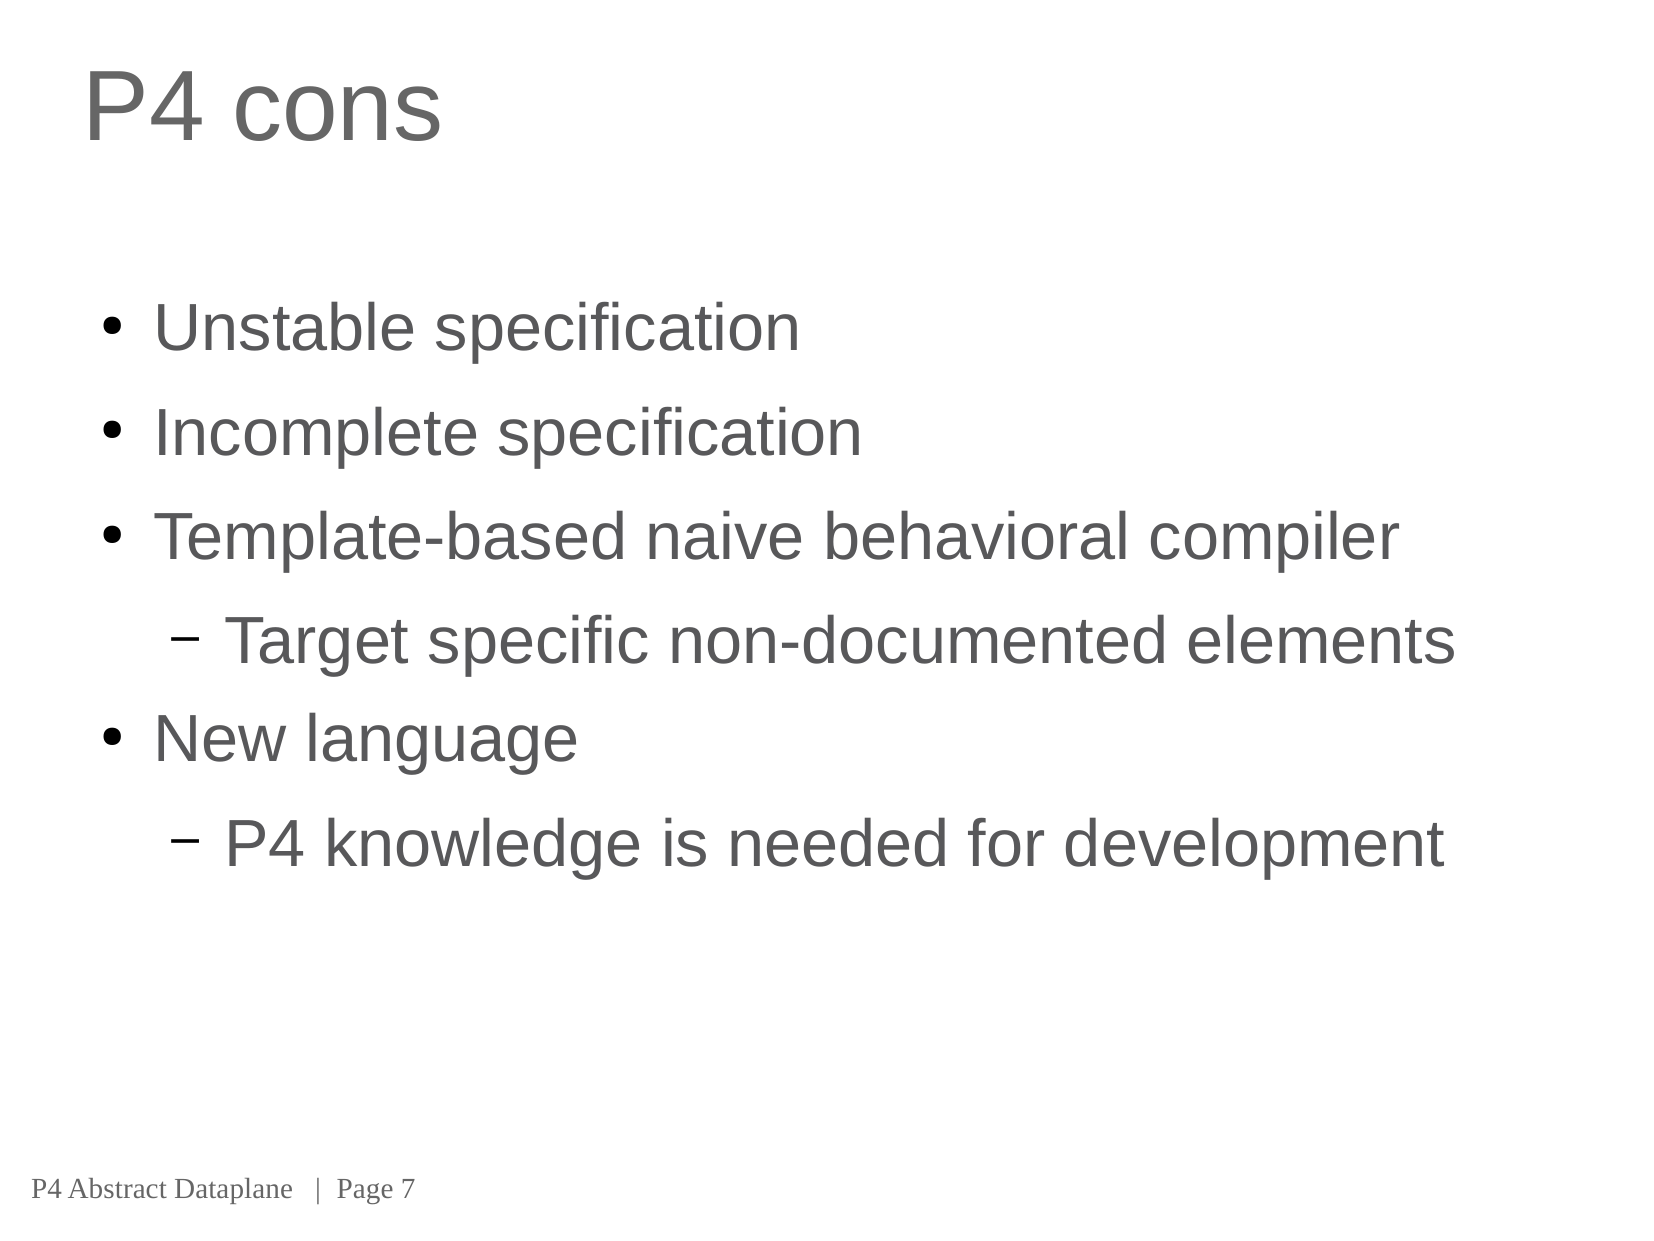

# P4 cons
Unstable specification
Incomplete specification
Template-based naive behavioral compiler
Target specific non-documented elements
New language
P4 knowledge is needed for development
7
P4 Abstract Dataplane